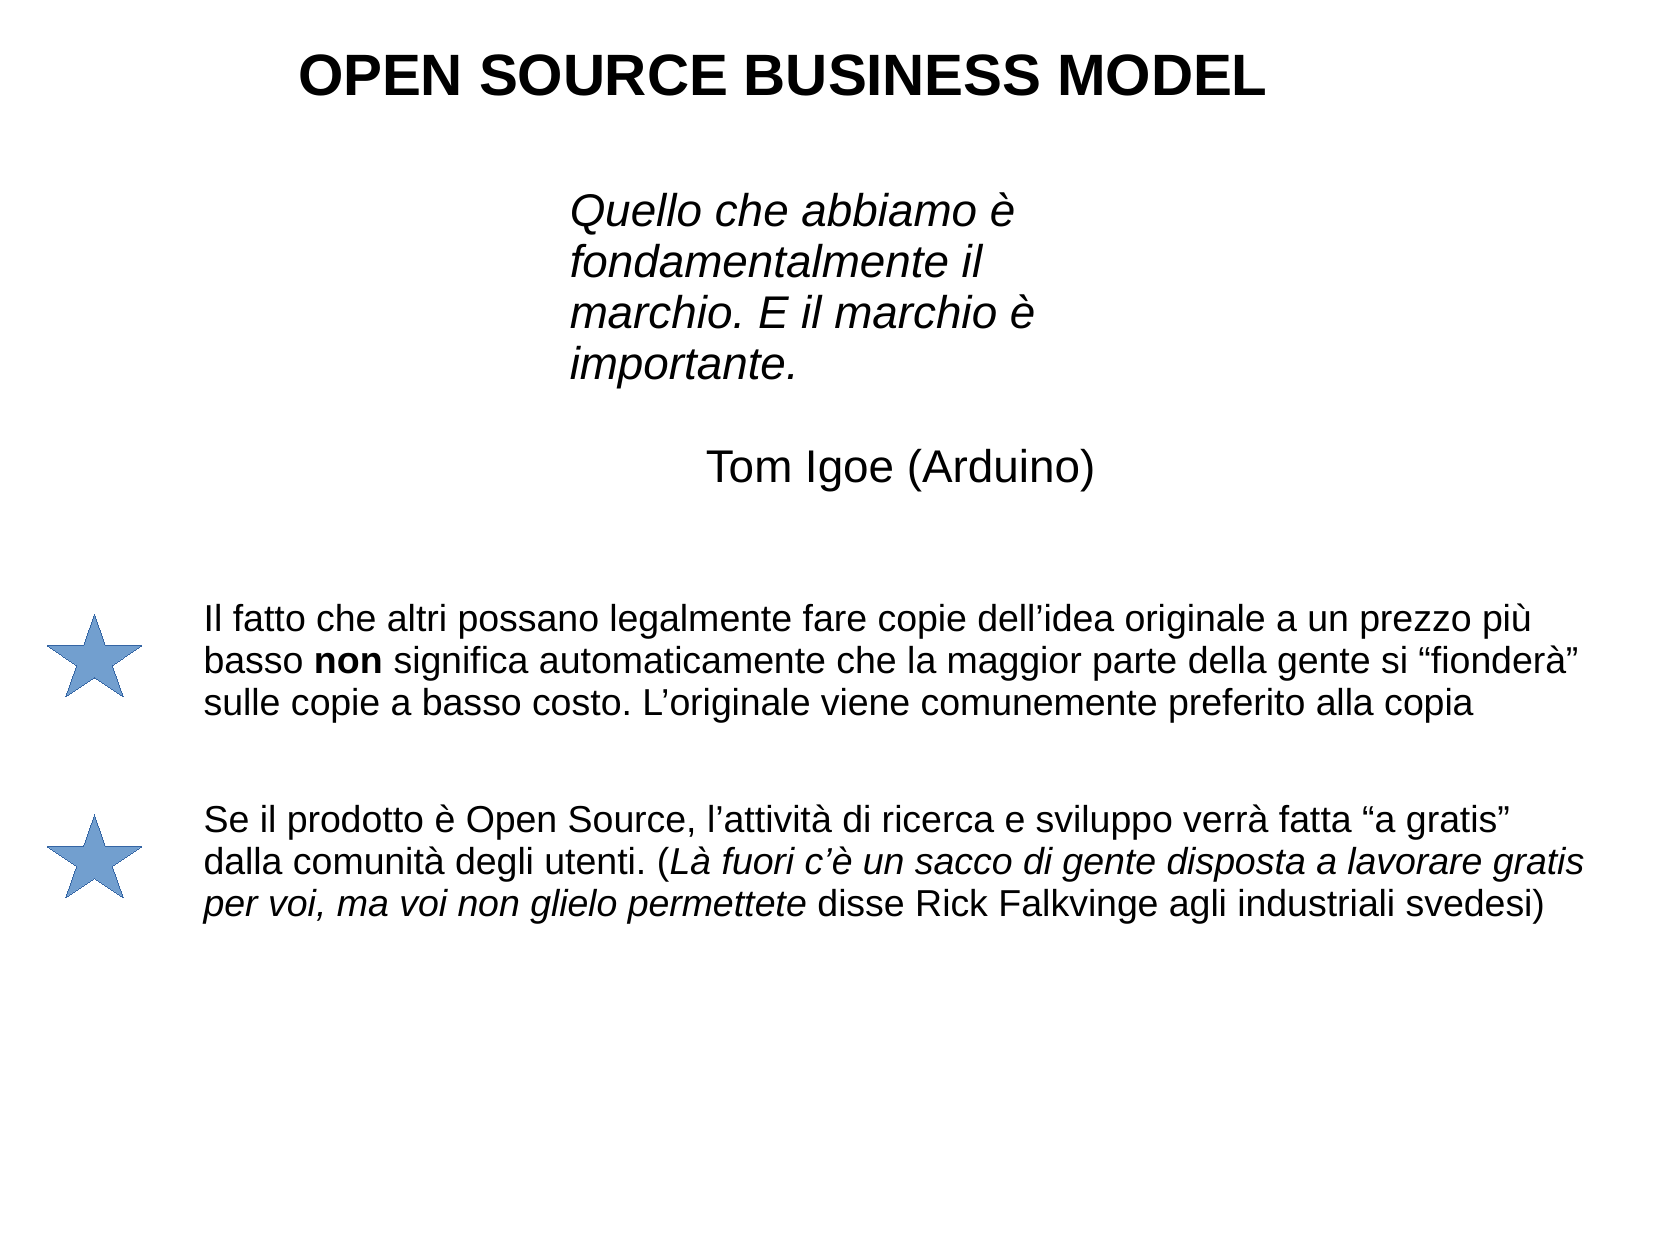

OPEN SOURCE BUSINESS MODEL
Quello che abbiamo è fondamentalmente il marchio. E il marchio è importante.
Tom Igoe (Arduino)
Il fatto che altri possano legalmente fare copie dell’idea originale a un prezzo più basso non significa automaticamente che la maggior parte della gente si “fionderà” sulle copie a basso costo. L’originale viene comunemente preferito alla copia
Se il prodotto è Open Source, l’attività di ricerca e sviluppo verrà fatta “a gratis” dalla comunità degli utenti. (Là fuori c’è un sacco di gente disposta a lavorare gratis per voi, ma voi non glielo permettete disse Rick Falkvinge agli industriali svedesi)